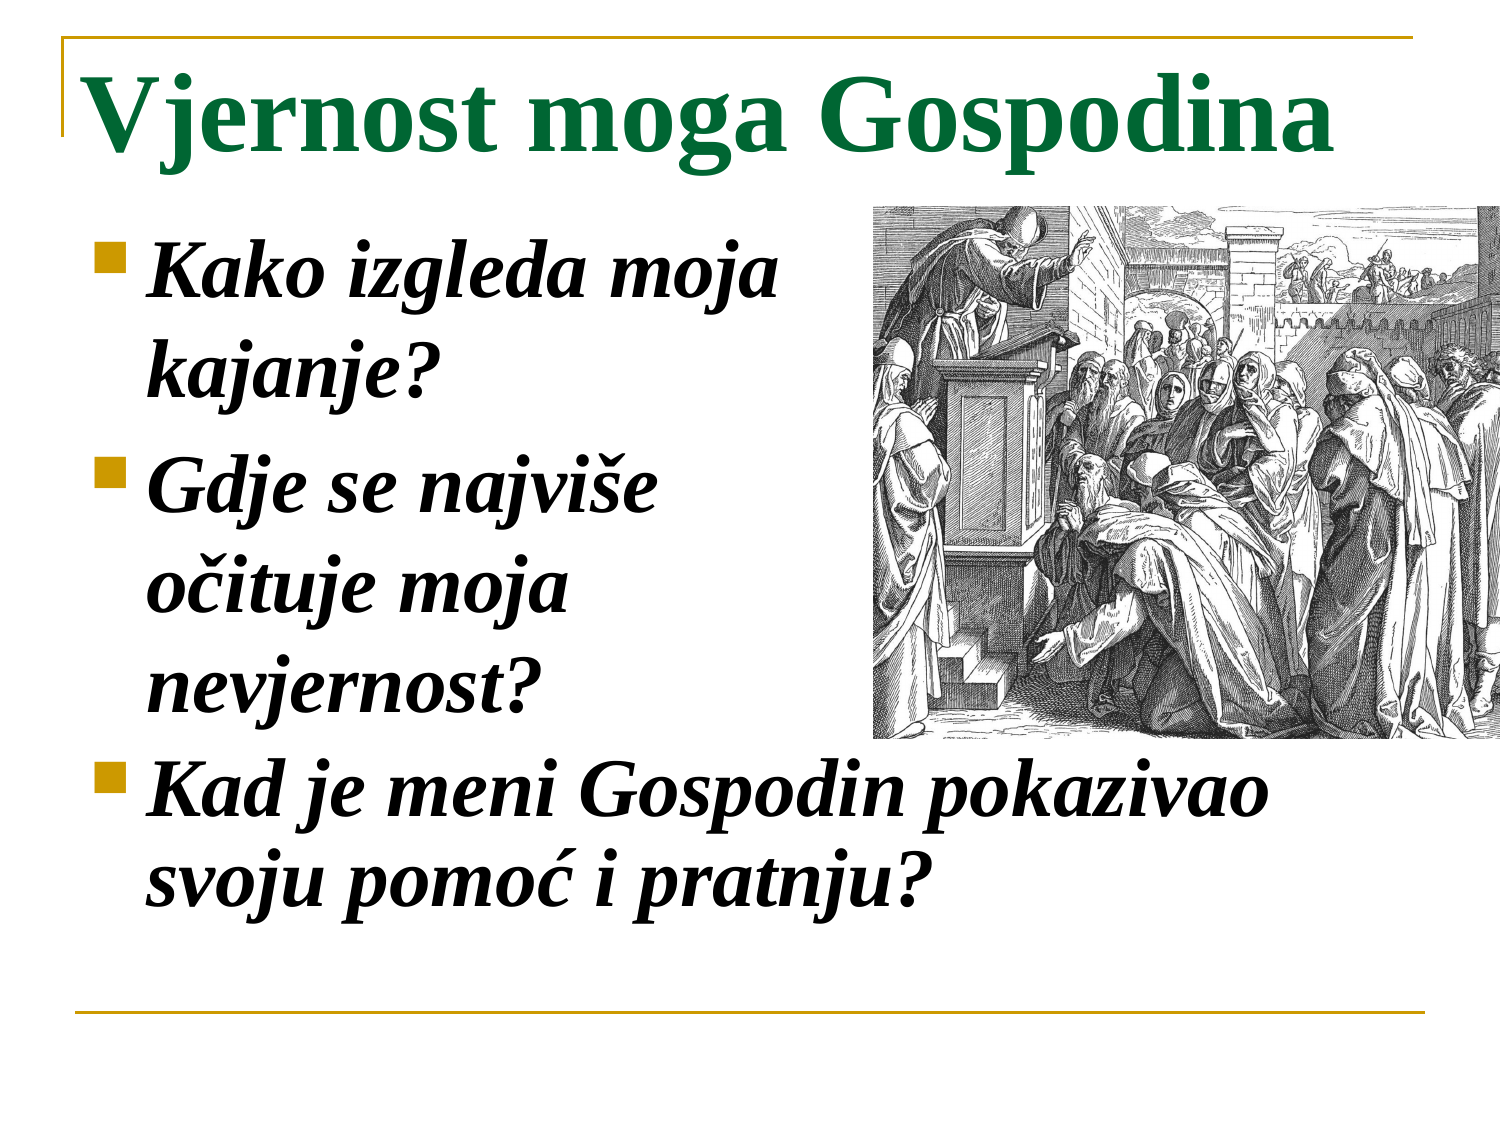

# Vjernost moga Gospodina
Kako izgleda moja
kajanje?
Gdje se najviše
očituje moja
nevjernost?
Kad je meni Gospodin pokazivao svoju pomoć i pratnju?